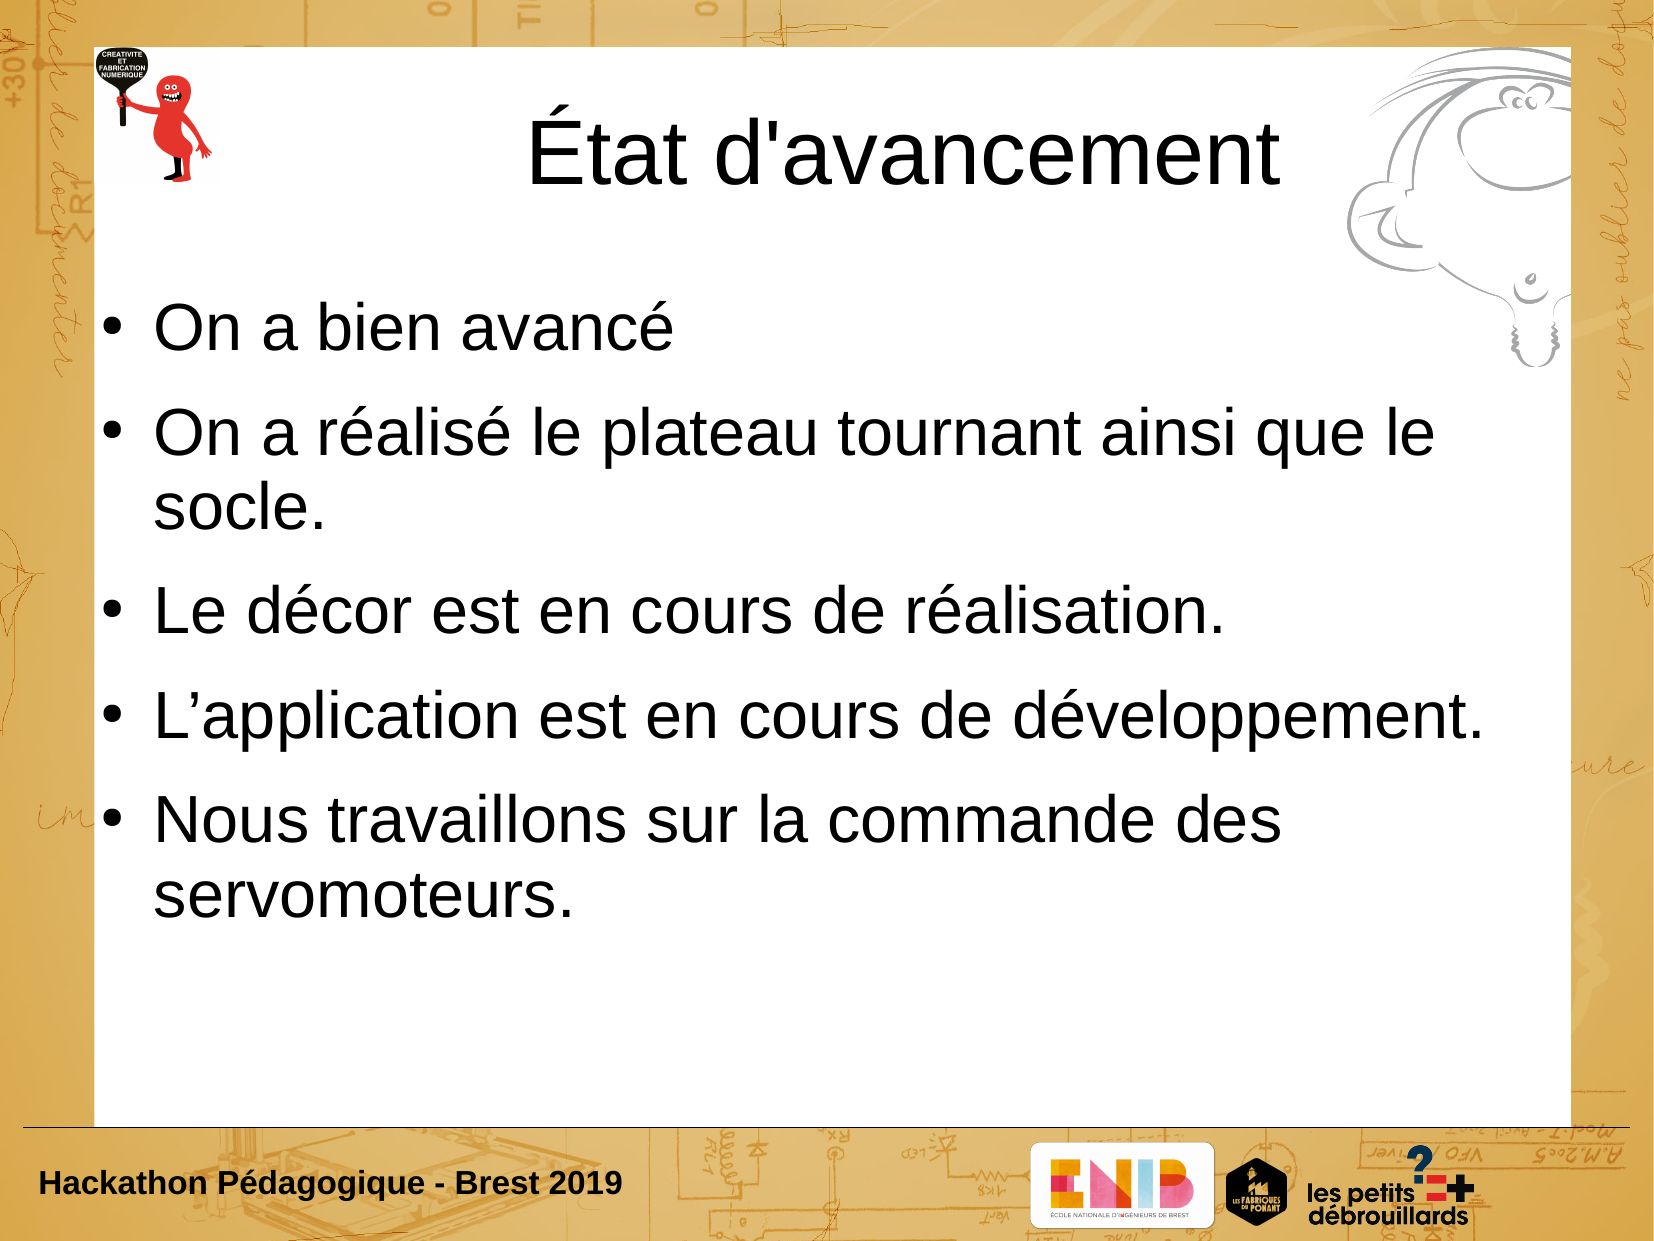

#
État d'avancement
On a bien avancé
On a réalisé le plateau tournant ainsi que le socle.
Le décor est en cours de réalisation.
L’application est en cours de développement.
Nous travaillons sur la commande des servomoteurs.
Hackathon Pédagogique - Brest 2019